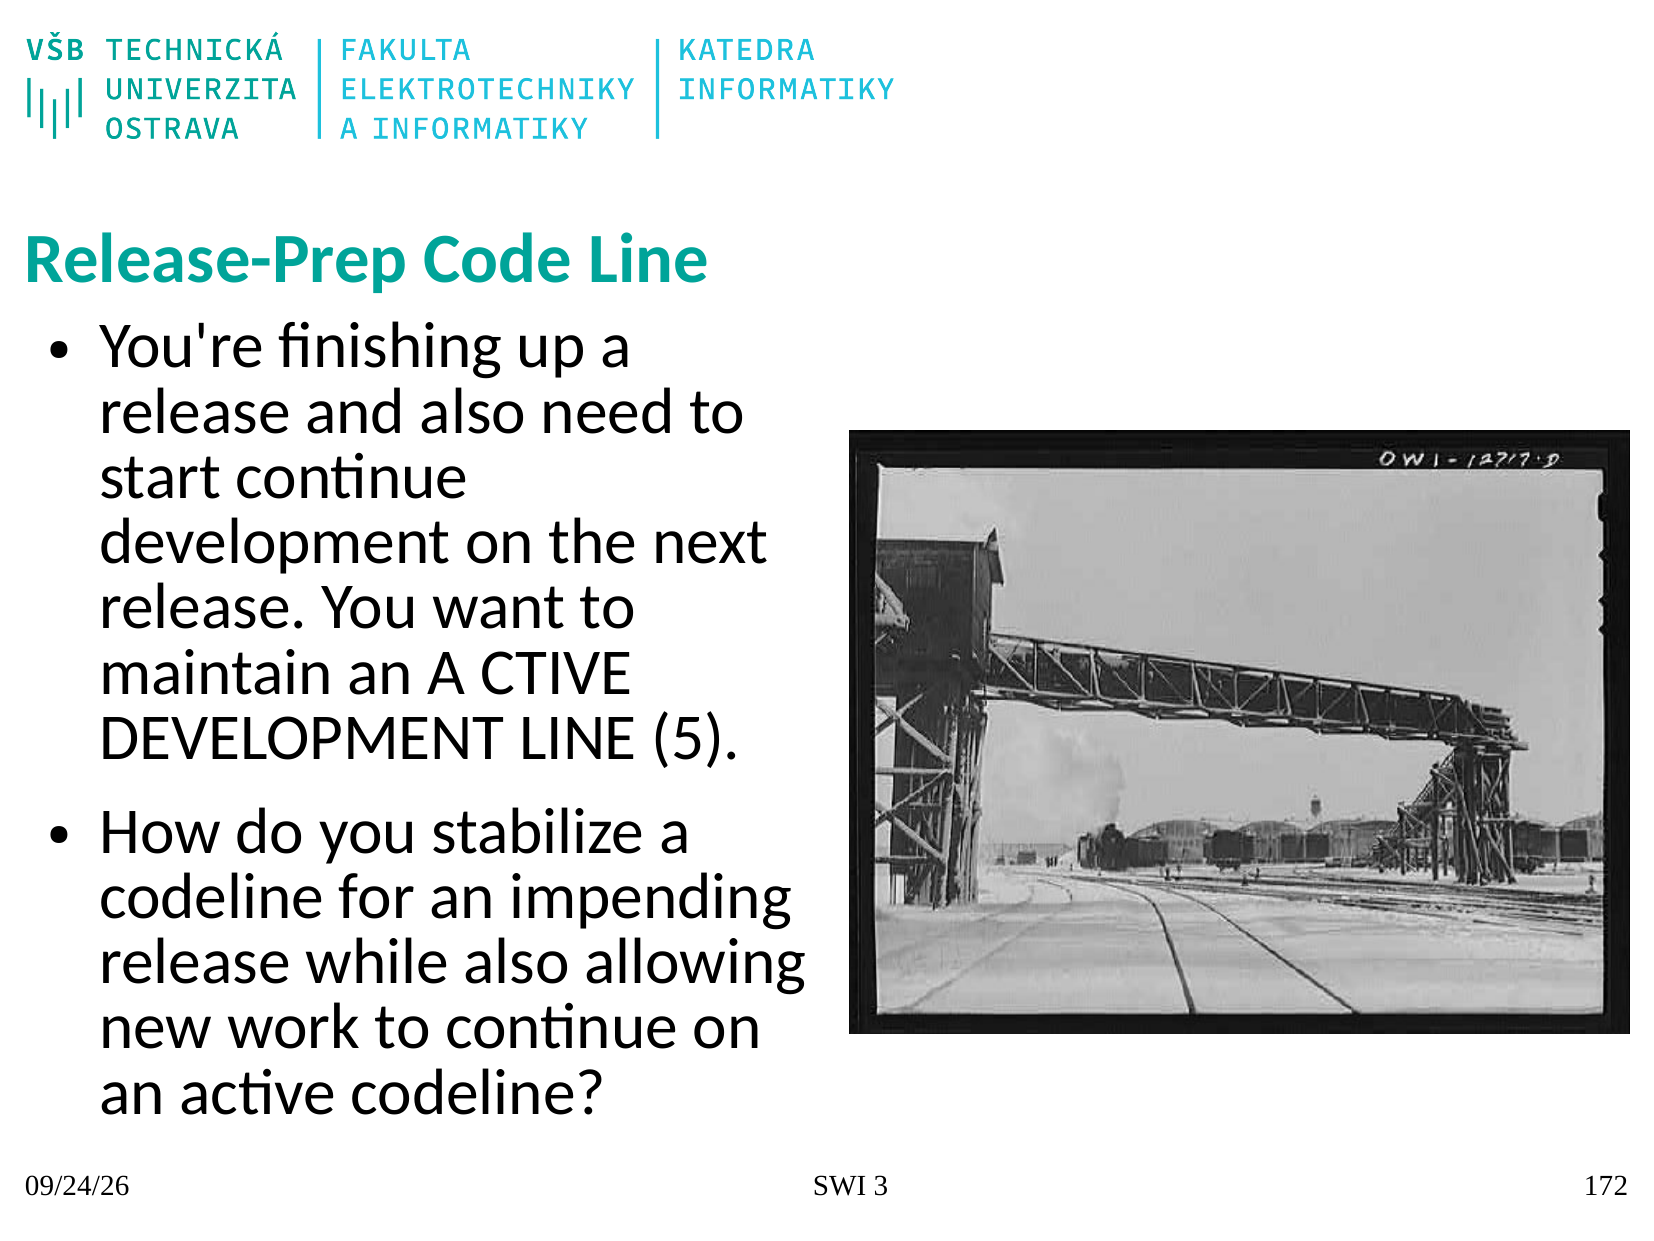

# Release-Prep Code Line
You're finishing up a release and also need to start continue development on the next release. You want to maintain an A CTIVE DEVELOPMENT LINE (5).
How do you stabilize a codeline for an impending release while also allowing new work to continue on an active codeline?
SWI 3
172